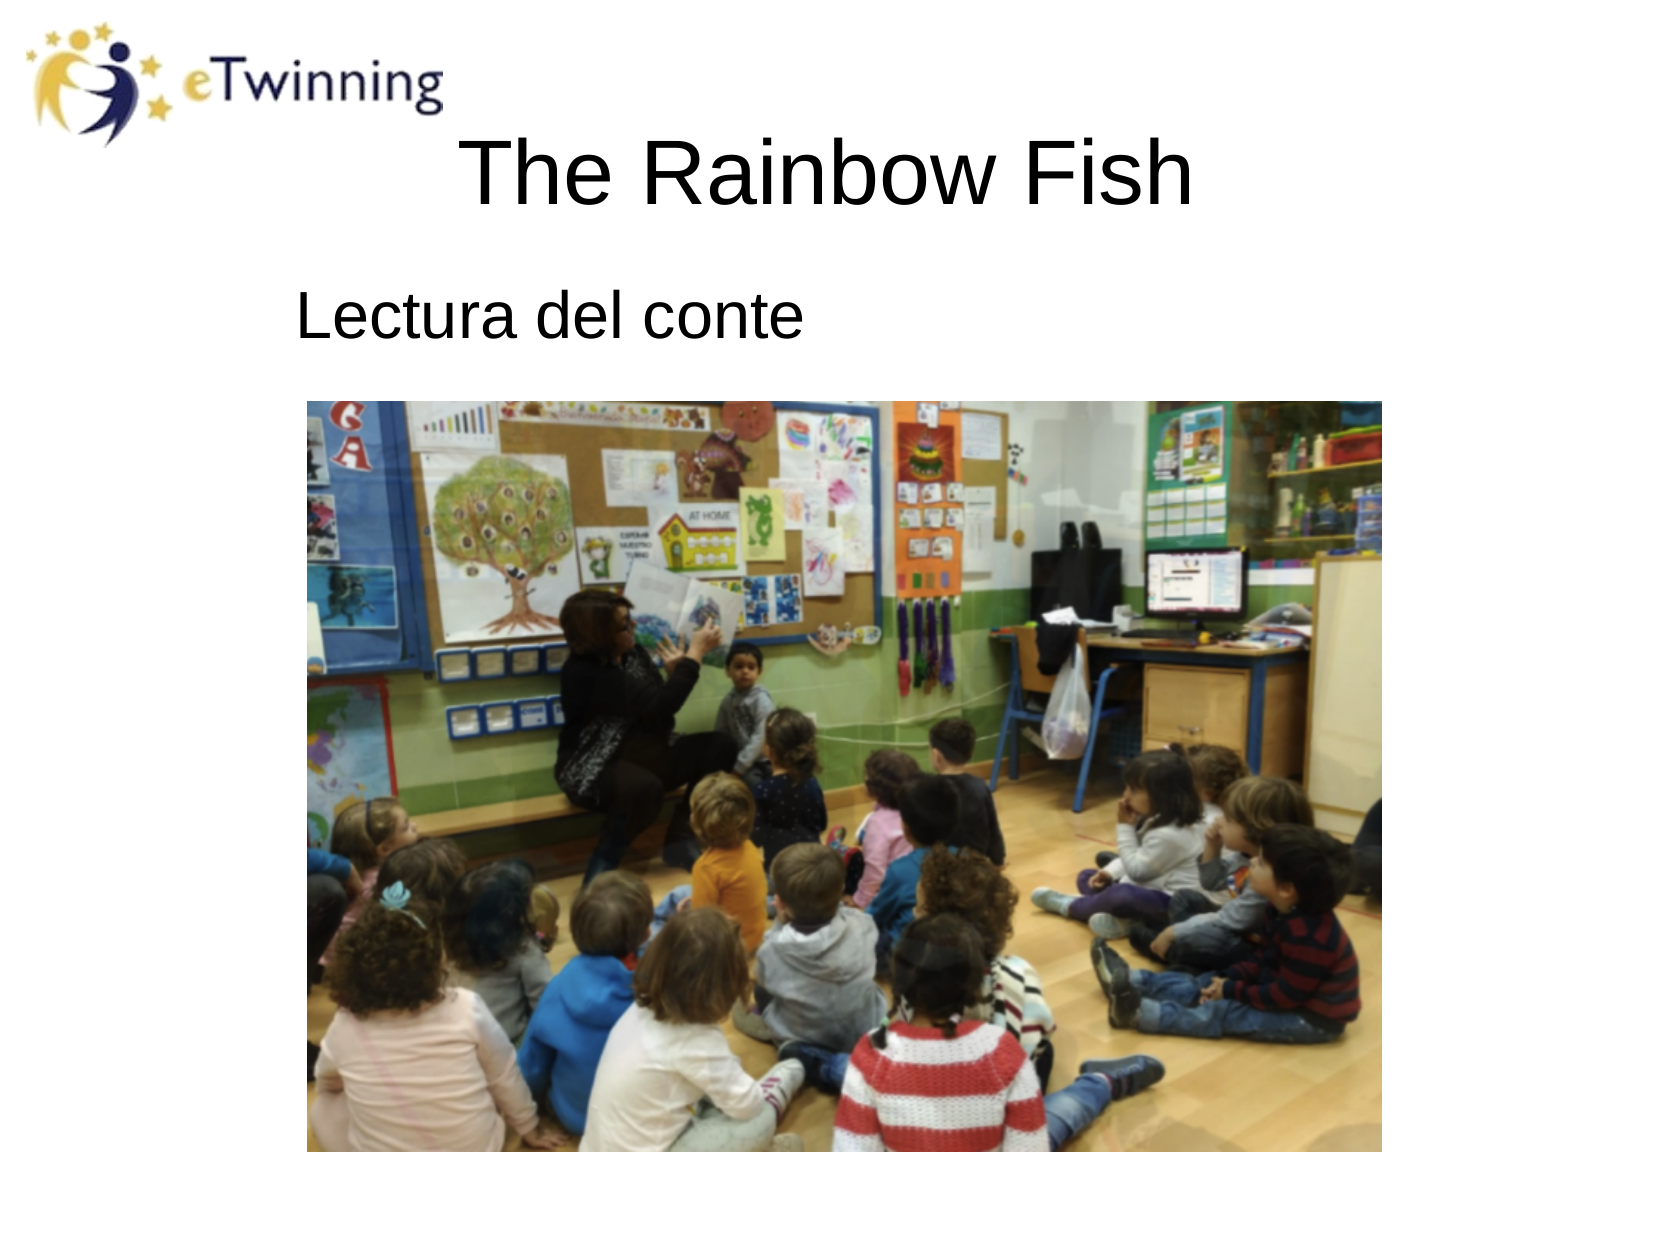

# The Rainbow Fish
Lectura del conte